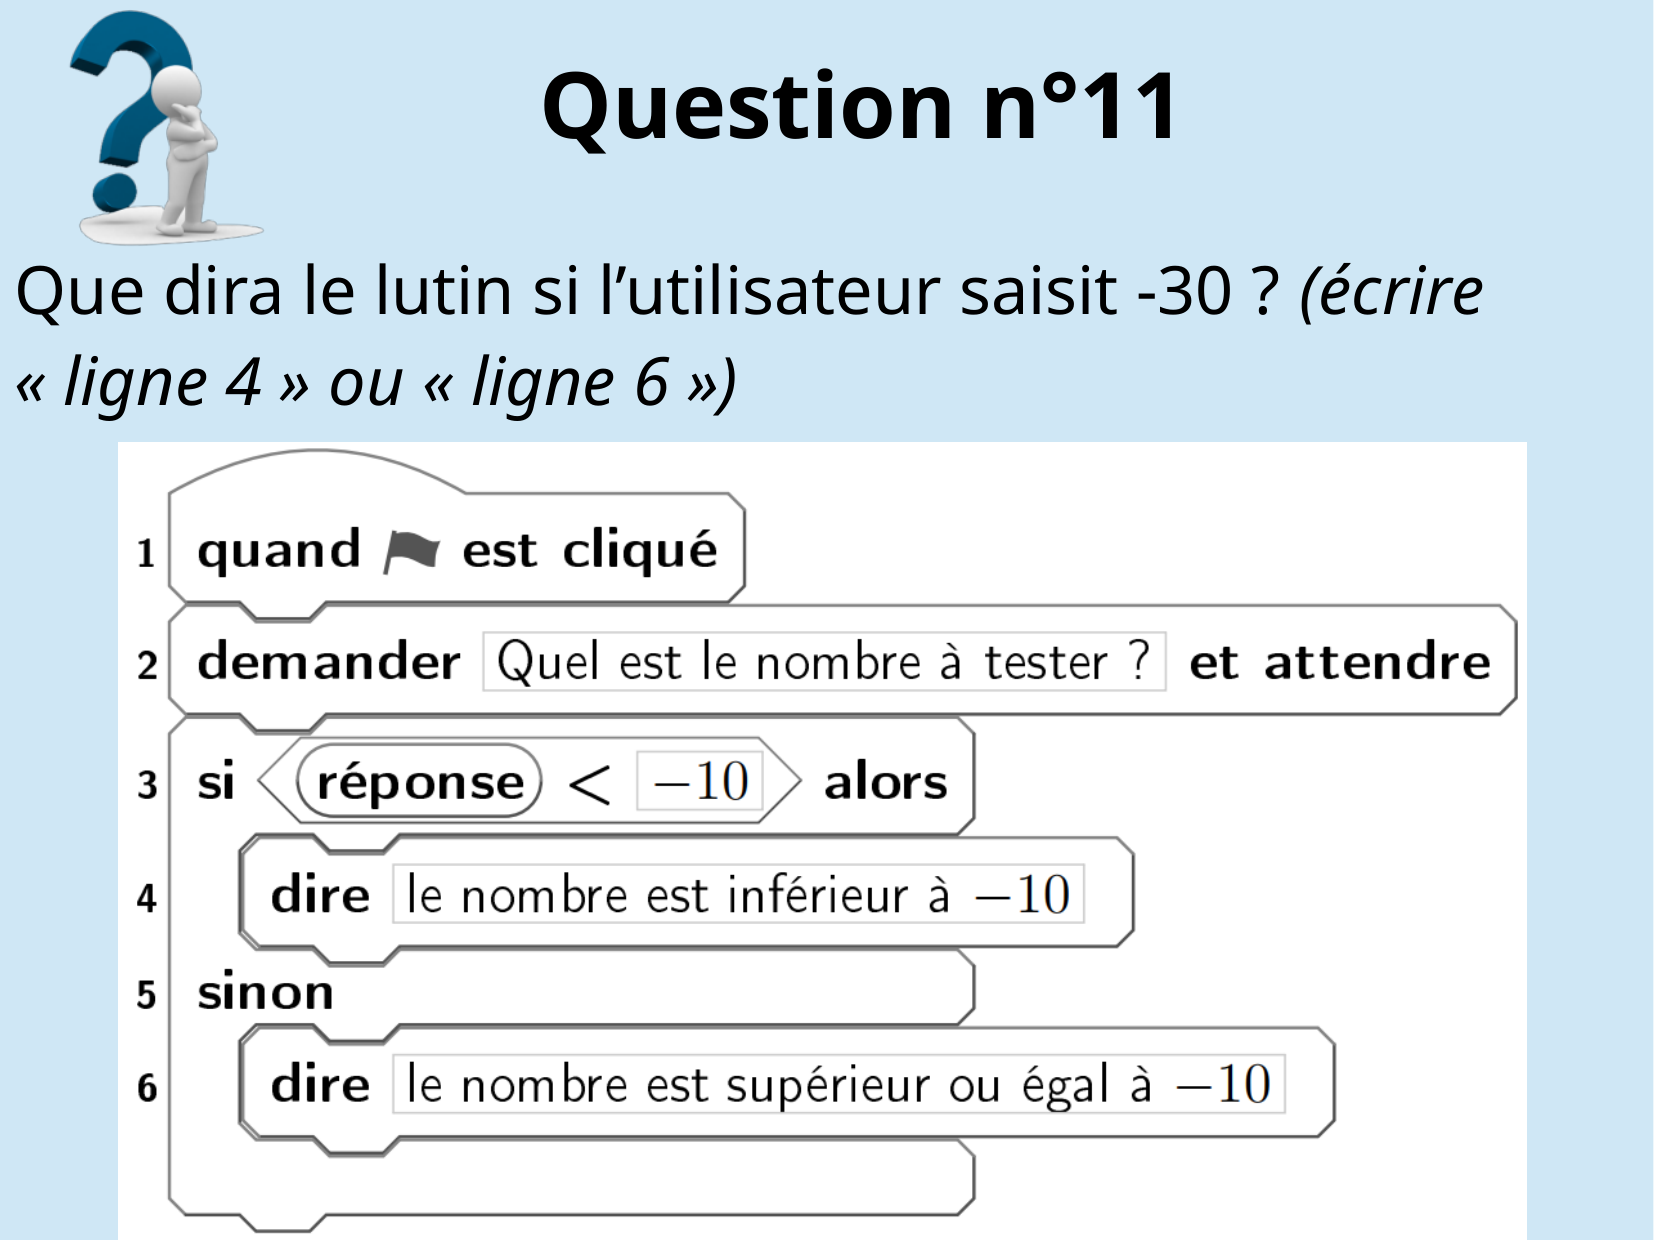

# Question n°11
Que dira le lutin si l’utilisateur saisit -30 ? (écrire « ligne 4 » ou « ligne 6 »)